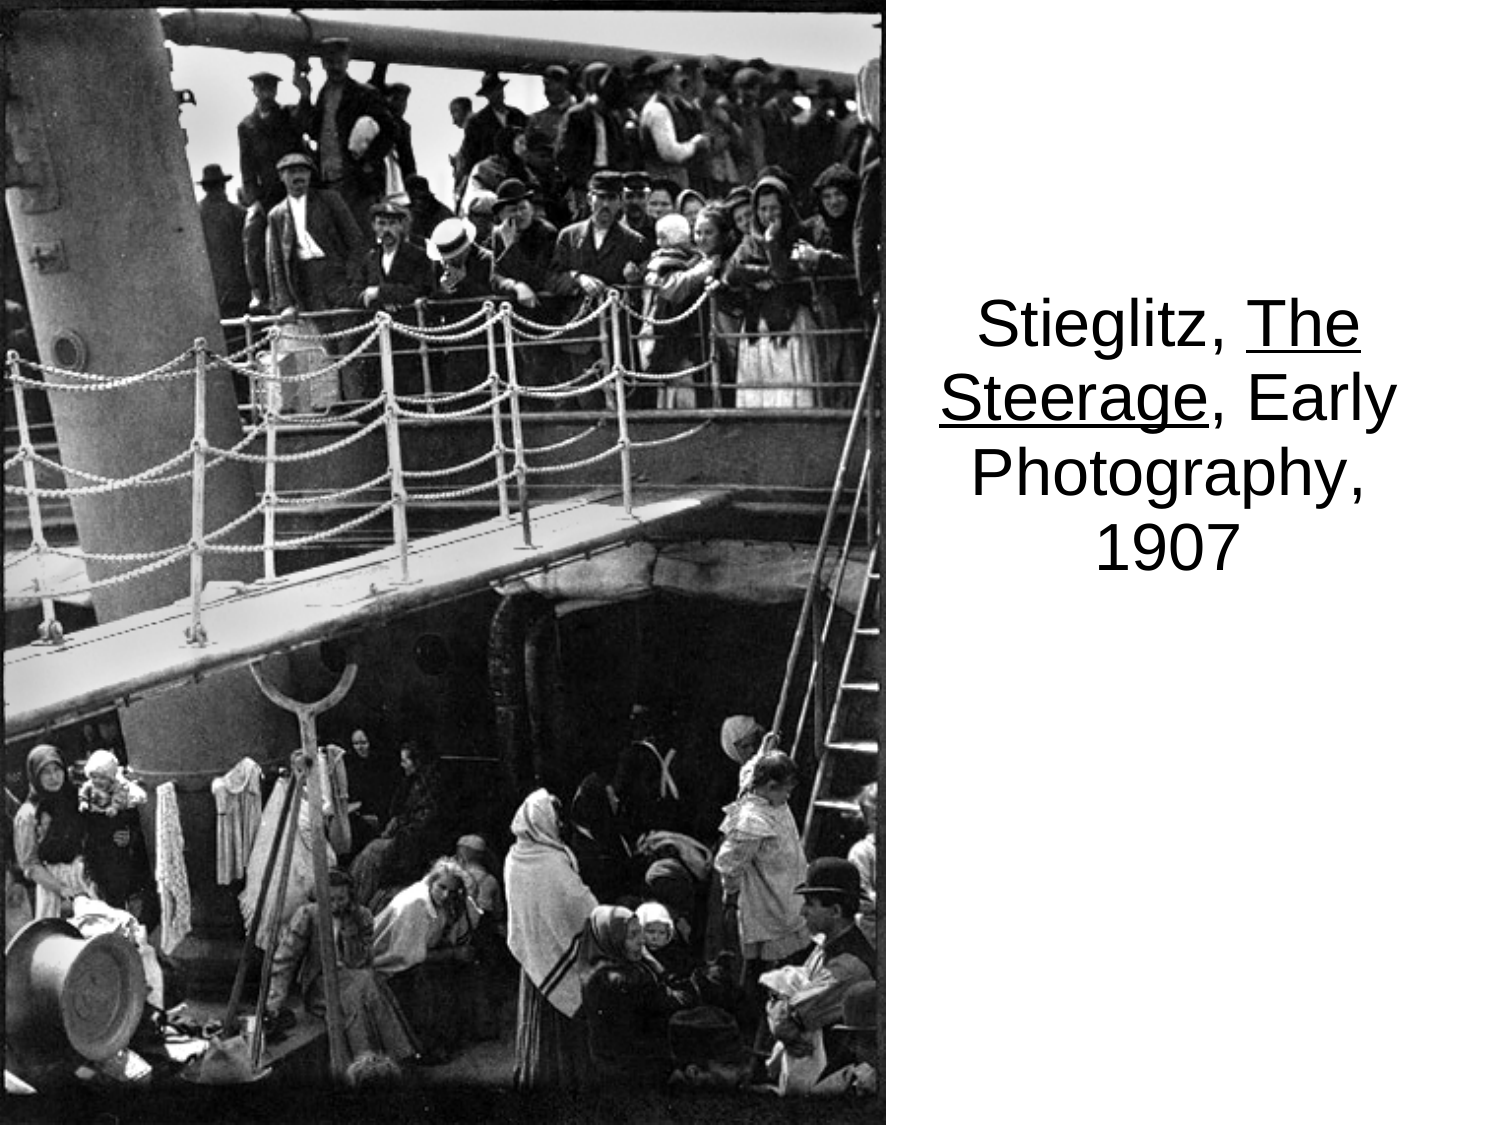

# Stieglitz, The Steerage, Early Photography, 1907